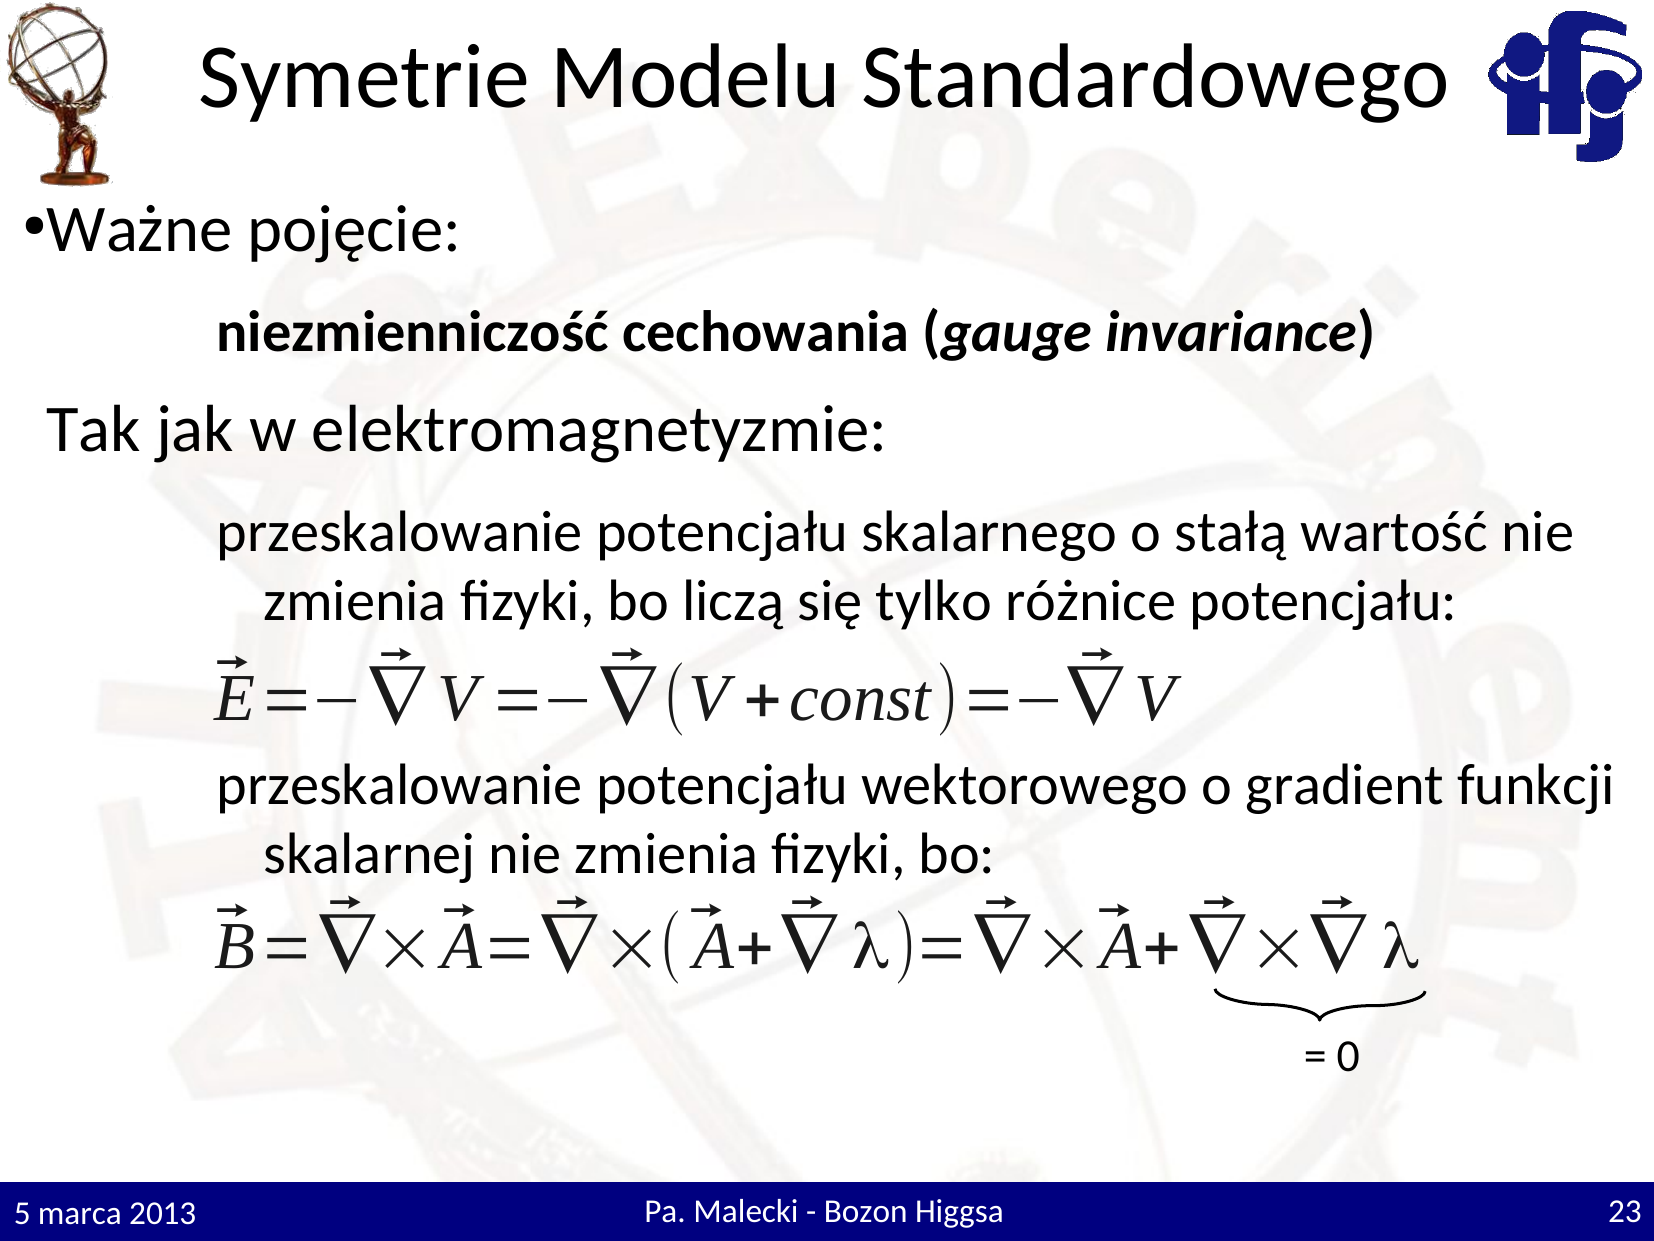

# Symetrie Modelu Standardowego
Ważne pojęcie:
niezmienniczość cechowania (gauge invariance)
Tak jak w elektromagnetyzmie:
przeskalowanie potencjału skalarnego o stałą wartość nie zmienia fizyki, bo liczą się tylko różnice potencjału:
przeskalowanie potencjału wektorowego o gradient funkcji skalarnej nie zmienia fizyki, bo:
= 0
Pa. Malecki - Bozon Higgsa
23
5 marca 2013